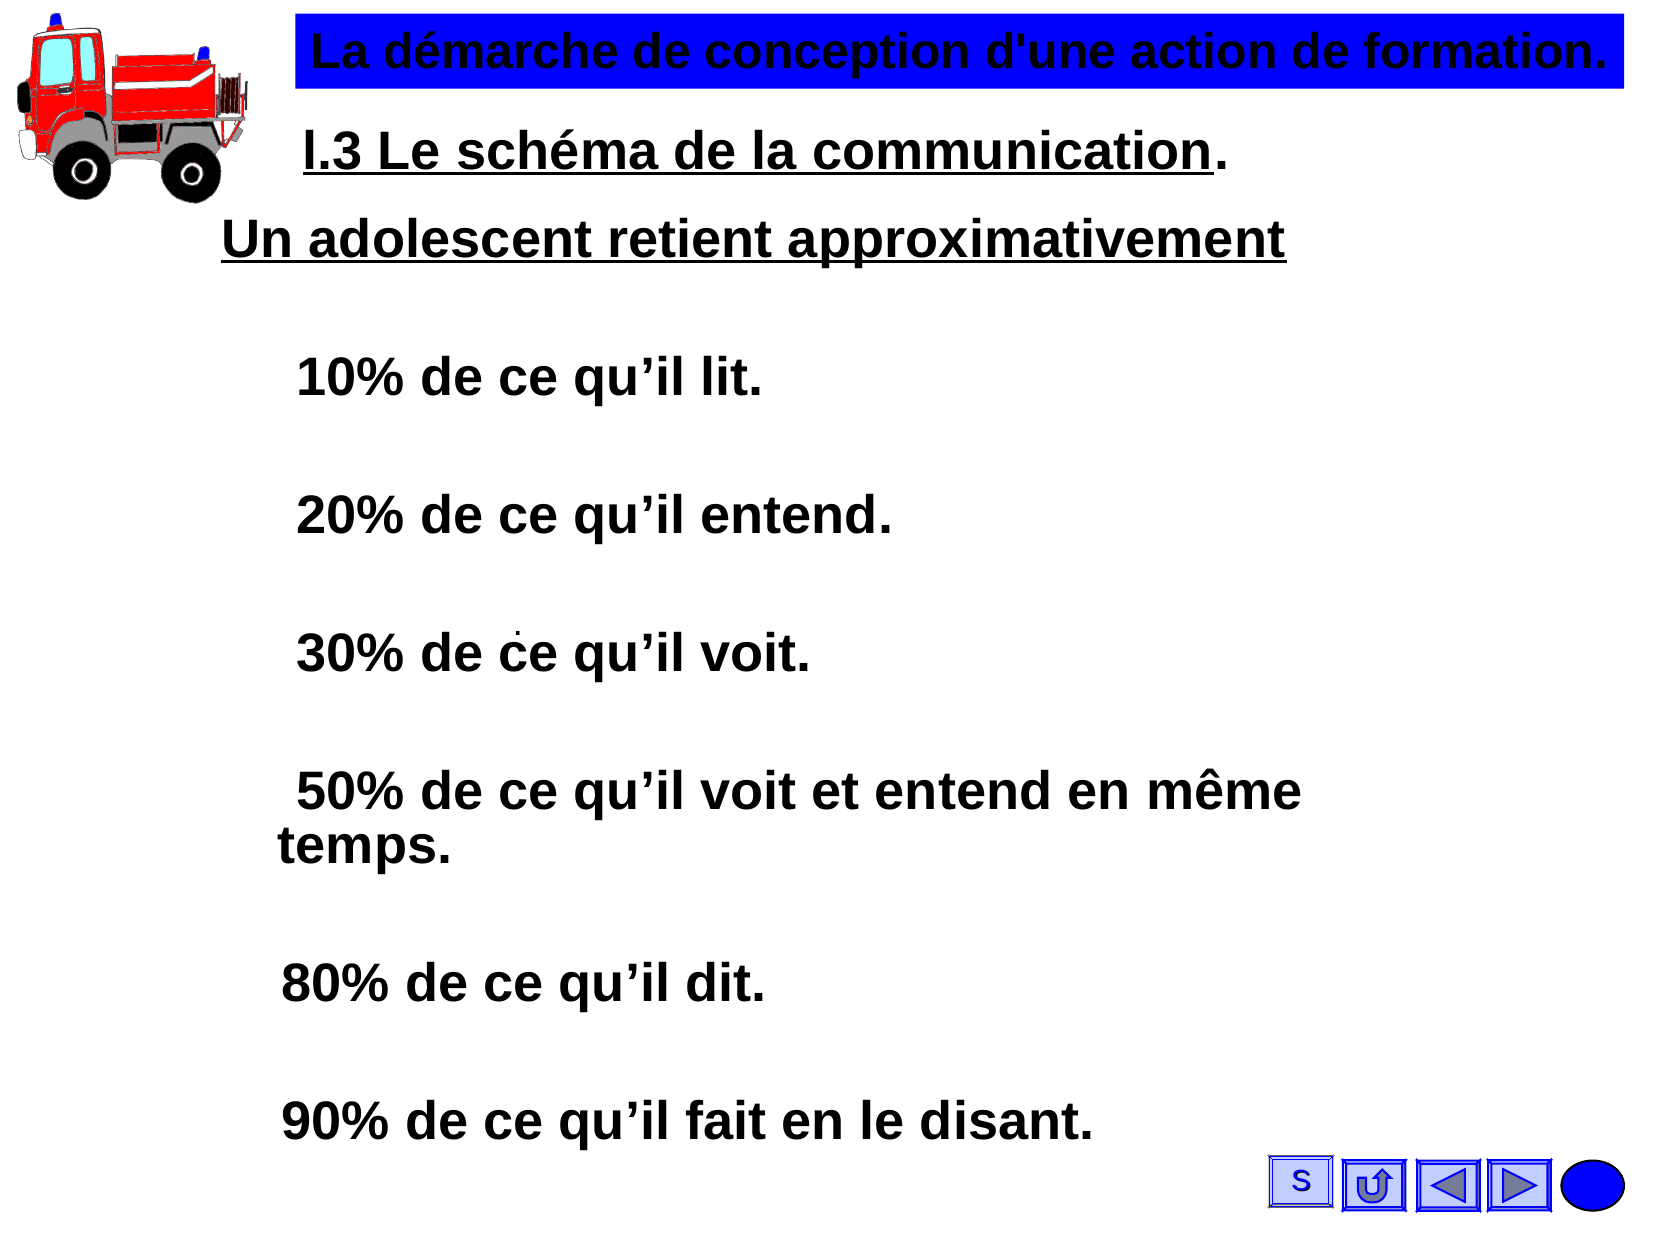

La démarche de conception d'une action de formation.
l.3 Le schéma de la communication.
Un adolescent retient approximativement
 10% de ce qu’il lit.
 20% de ce qu’il entend.
 30% de ce qu’il voit.
 50% de ce qu’il voit et entend en même temps.
 80% de ce qu’il dit.
 90% de ce qu’il fait en le disant.
#
.